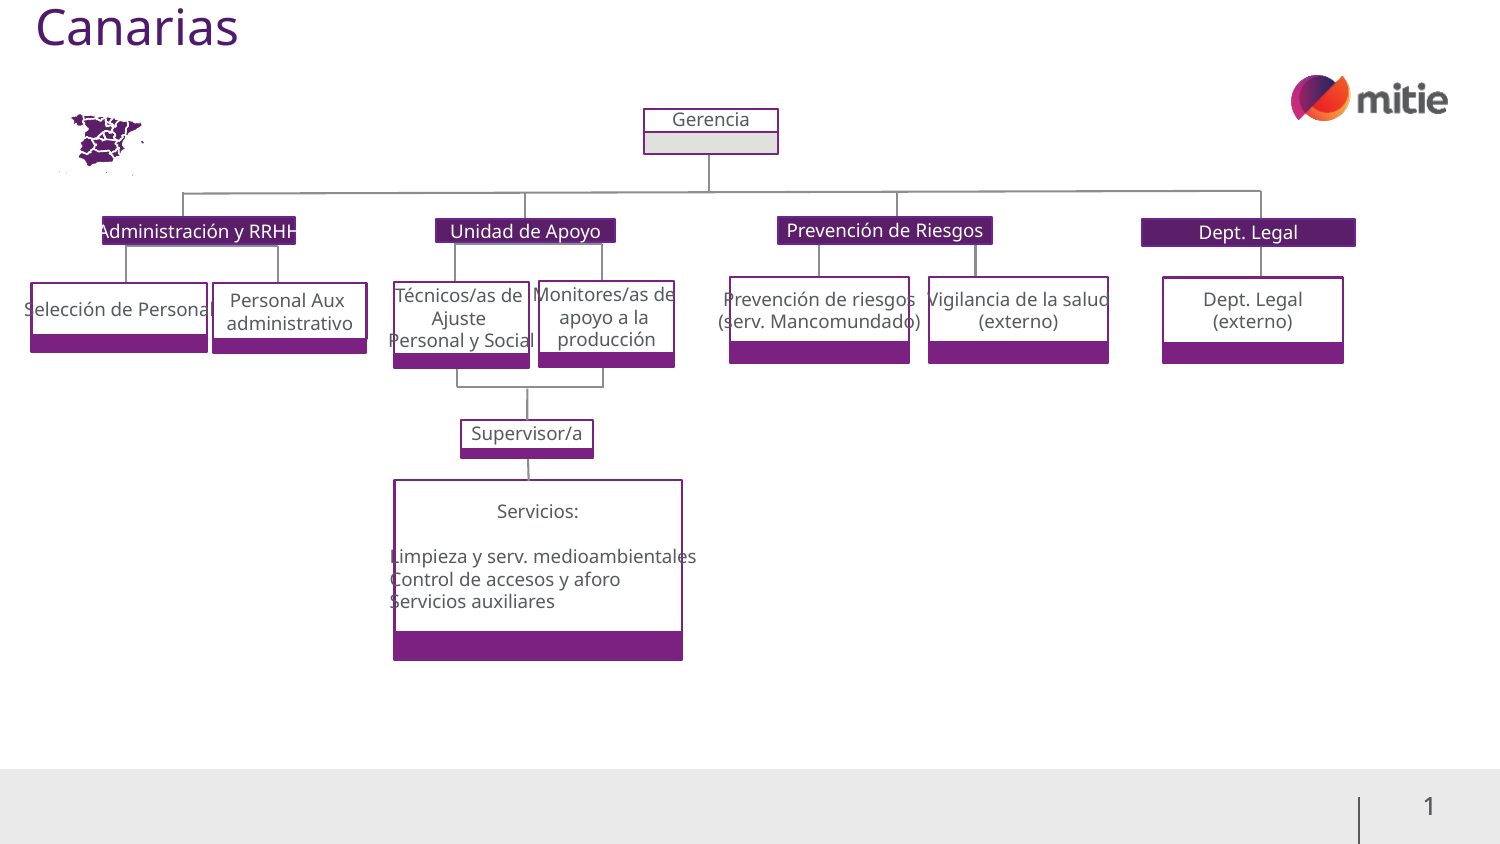

# Canarias
Gerencia
Prevención de Riesgos
Administración y RRHH
Dept. Legal
Unidad de Apoyo
Prevención de riesgos
(serv. Mancomundado)
Vigilancia de la salud
(externo)
Dept. Legal
(externo)
Monitores/as de
apoyo a la
producción
Técnicos/as de
Ajuste
Personal y Social
Selección de Personal
Personal Aux
administrativo
Supervisor/a
Servicios:
 Limpieza y serv. medioambientales
 Control de accesos y aforo
 Servicios auxiliares